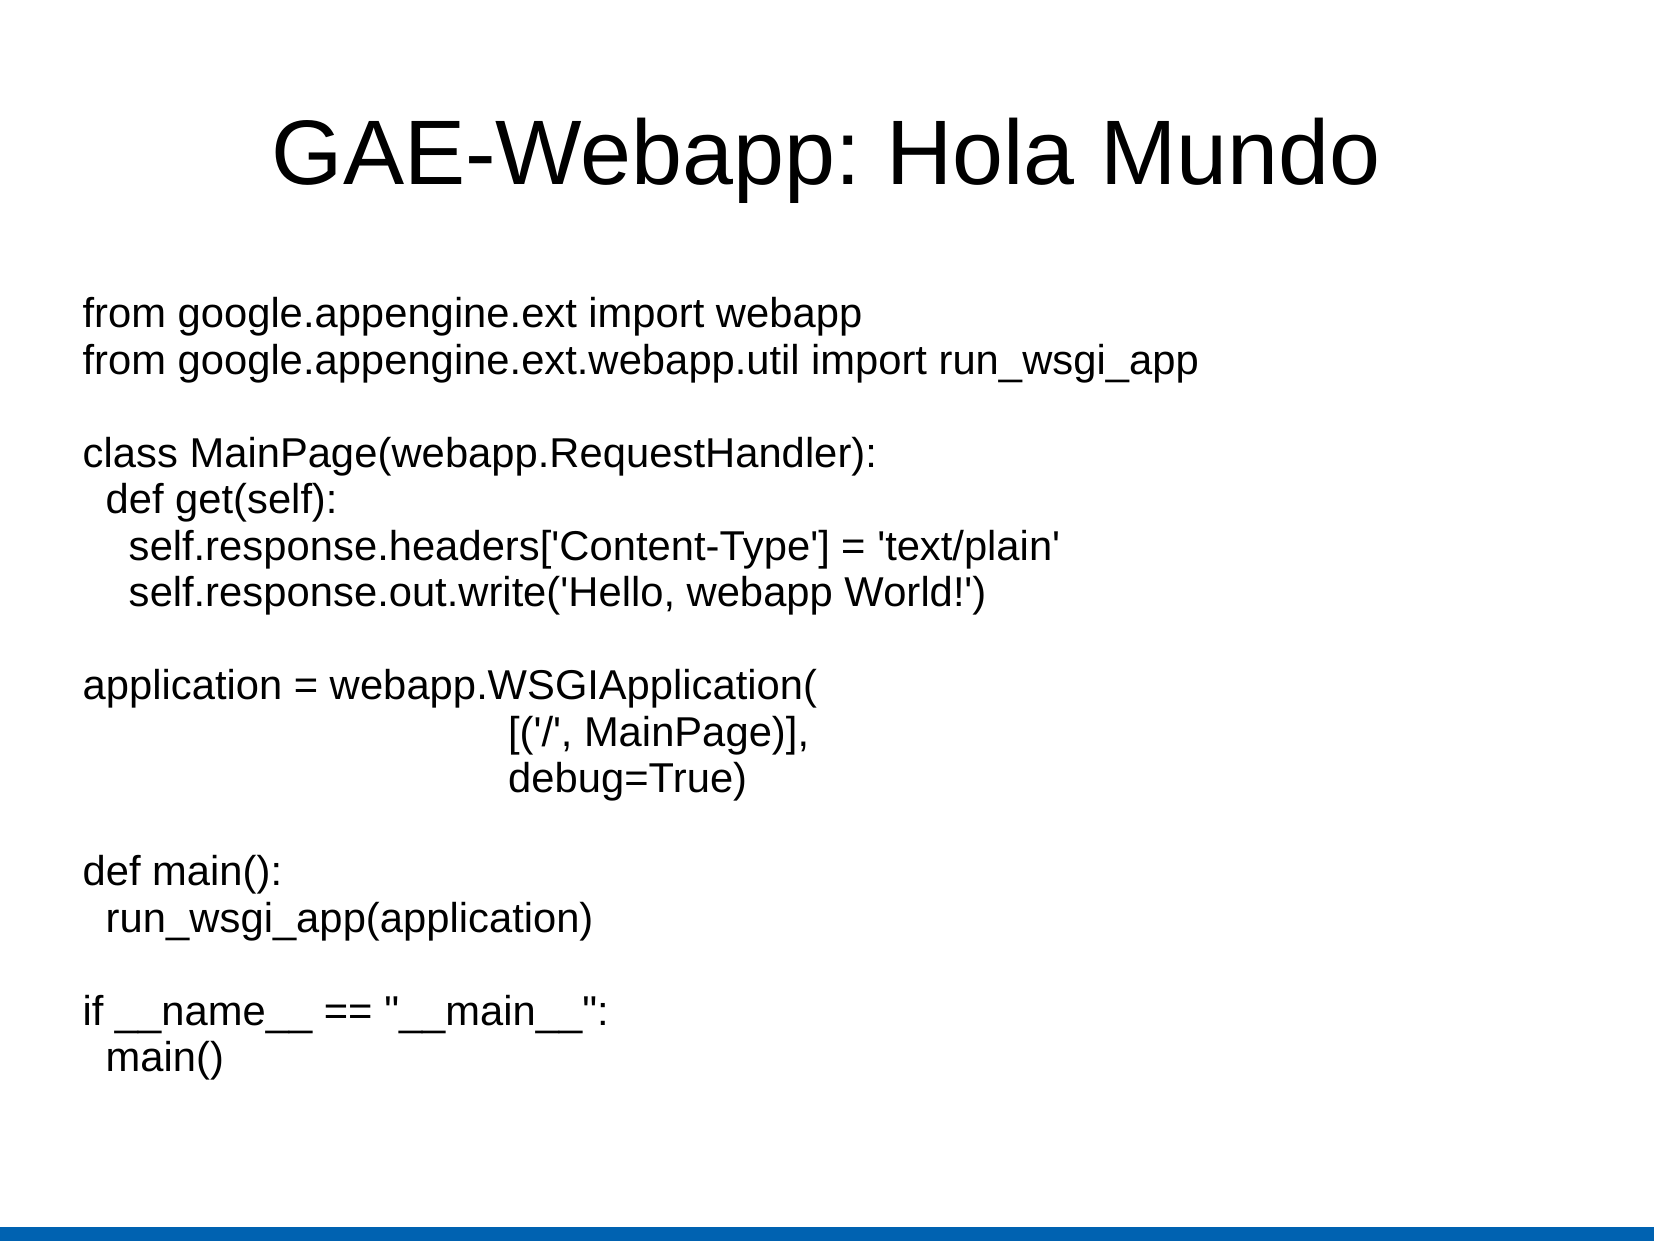

# GAE-Webapp: Hola Mundo
from google.appengine.ext import webapp
from google.appengine.ext.webapp.util import run_wsgi_app
class MainPage(webapp.RequestHandler):
 def get(self):
 self.response.headers['Content-Type'] = 'text/plain'
 self.response.out.write('Hello, webapp World!')
application = webapp.WSGIApplication(
 [('/', MainPage)],
 debug=True)
def main():
 run_wsgi_app(application)
if __name__ == "__main__":
 main()